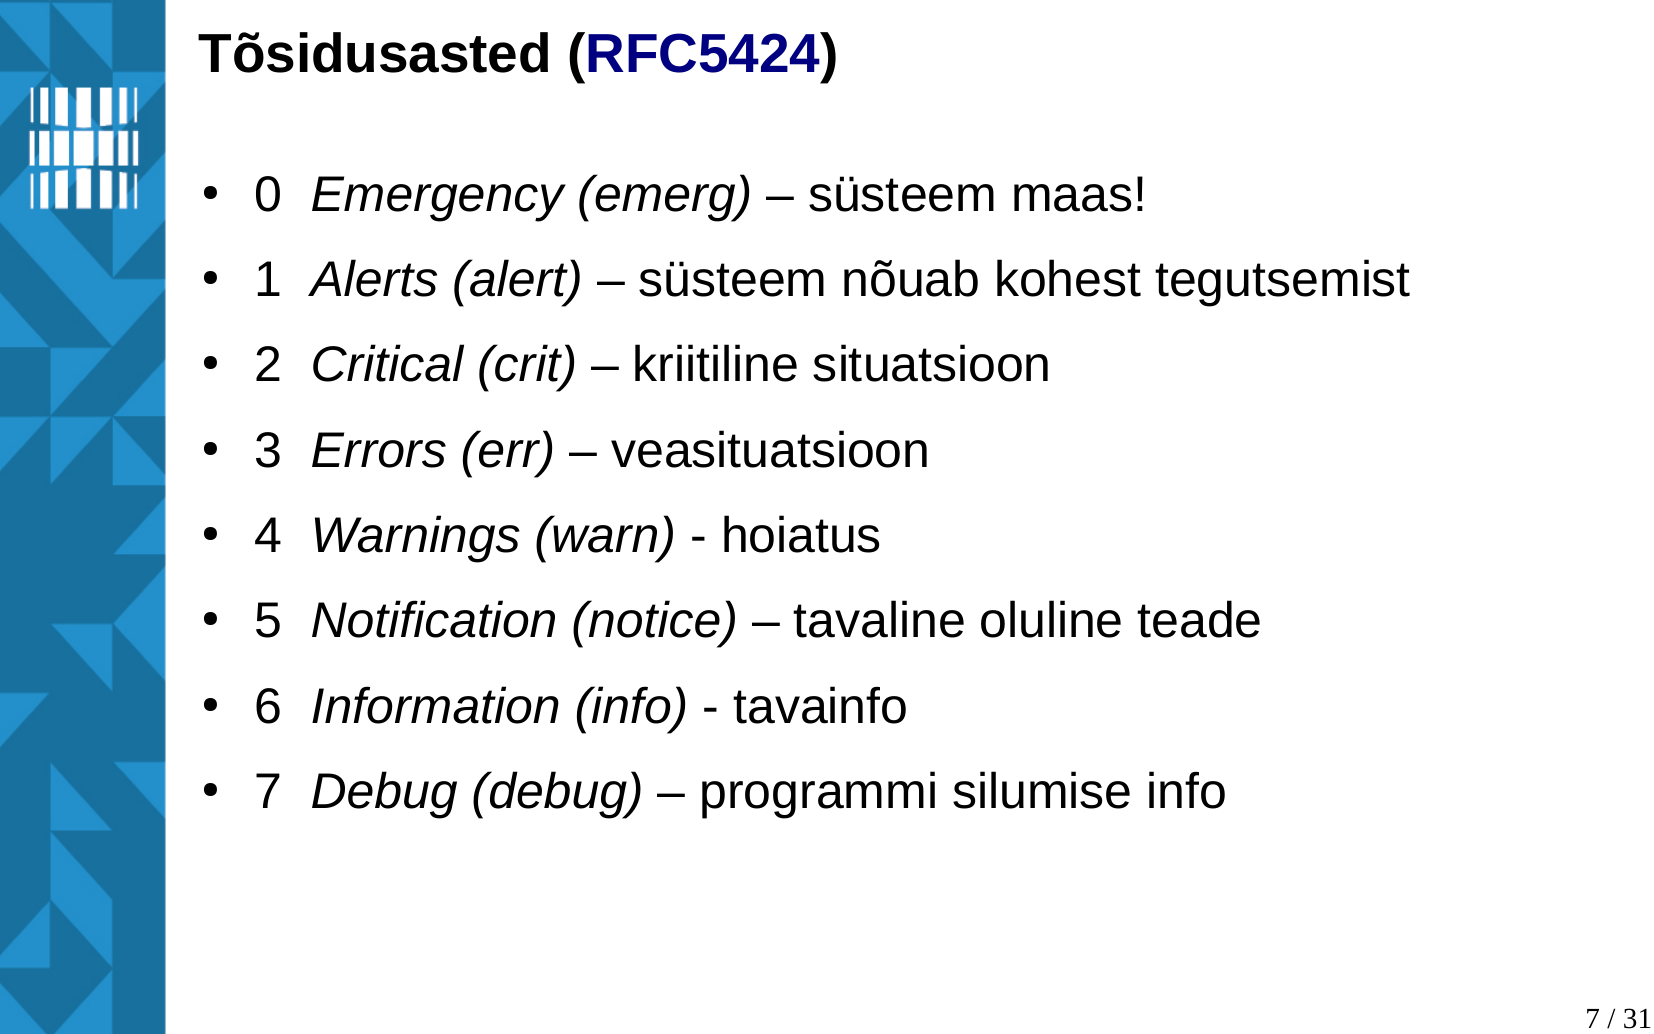

# Tõsidusasted (RFC5424)
0 Emergency (emerg) – süsteem maas!
1 Alerts (alert) – süsteem nõuab kohest tegutsemist
2 Critical (crit) – kriitiline situatsioon
3 Errors (err) – veasituatsioon
4 Warnings (warn) - hoiatus
5 Notification (notice) – tavaline oluline teade
6 Information (info) - tavainfo
7 Debug (debug) – programmi silumise info
7